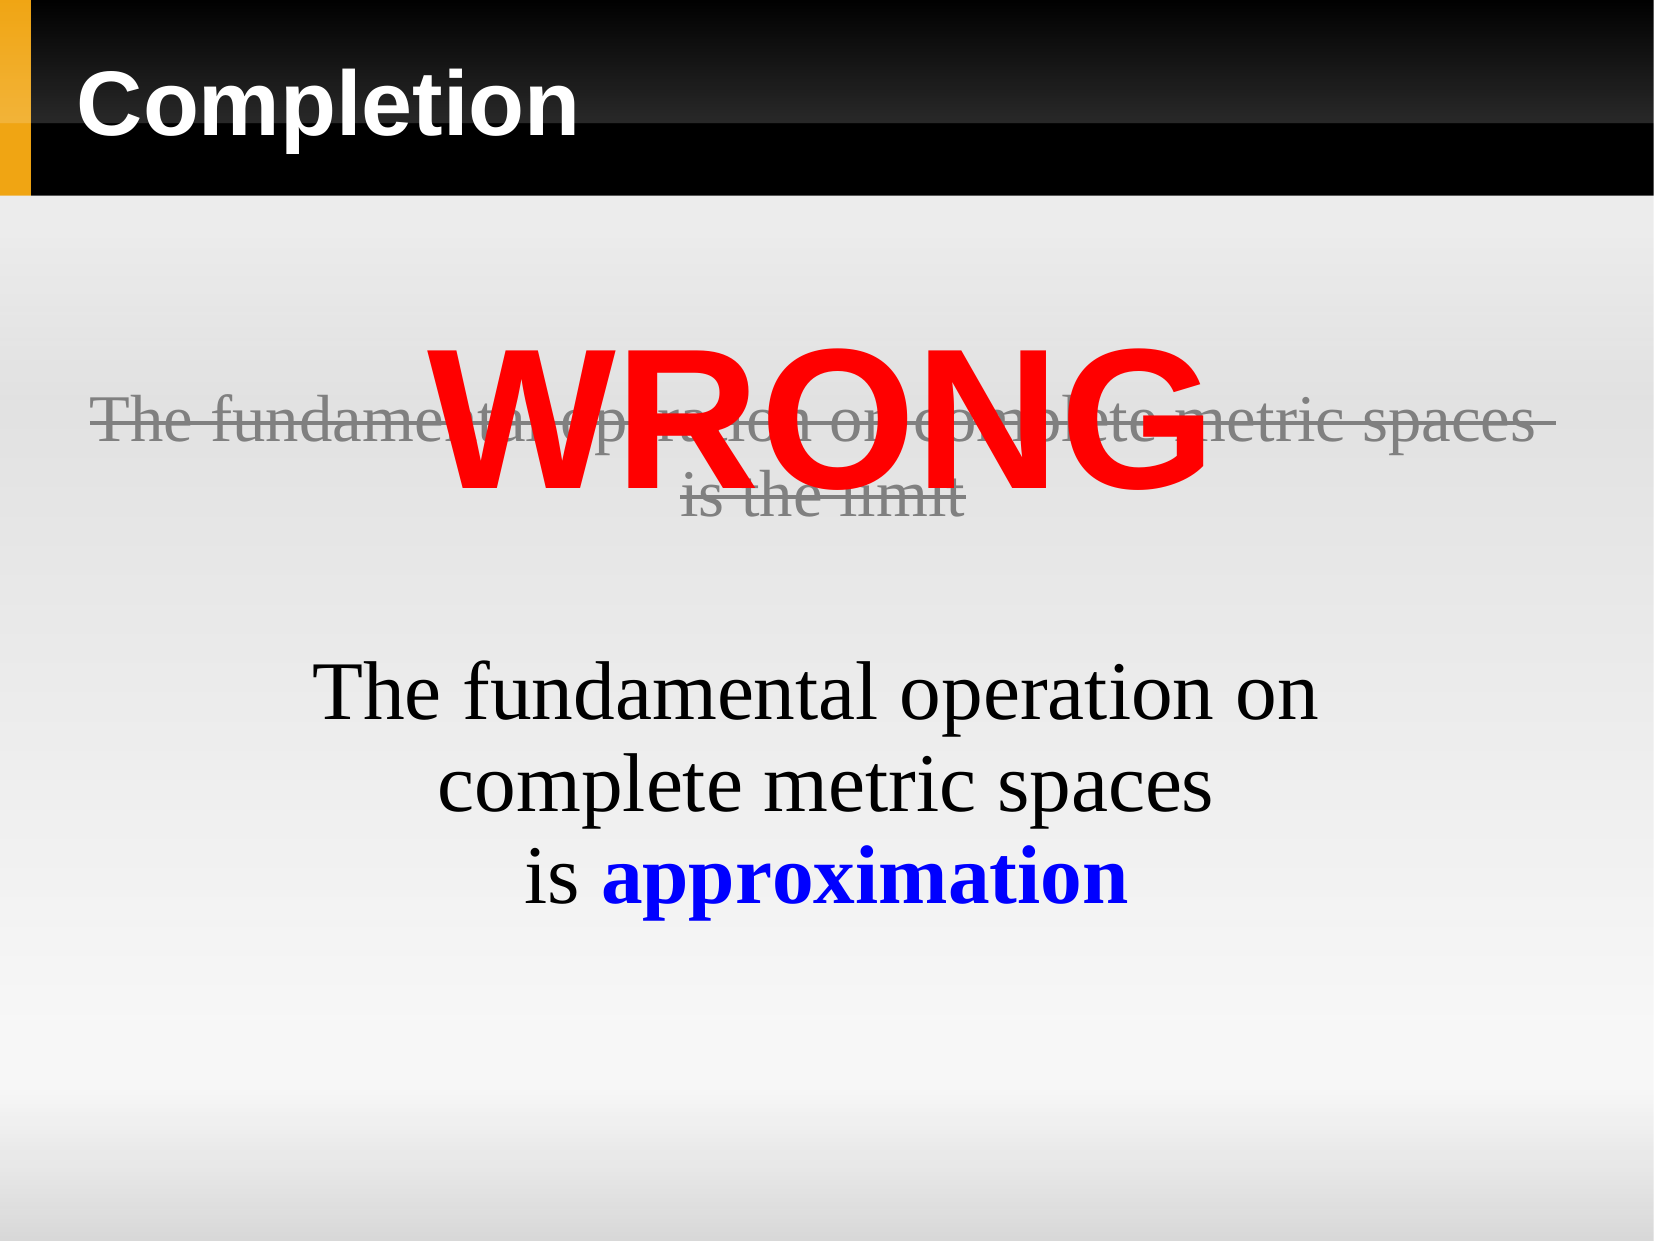

# Completion
WRONG
The fundamental operation on complete metric spaces
is the limit
The fundamental operation on
complete metric spaces
is approximation